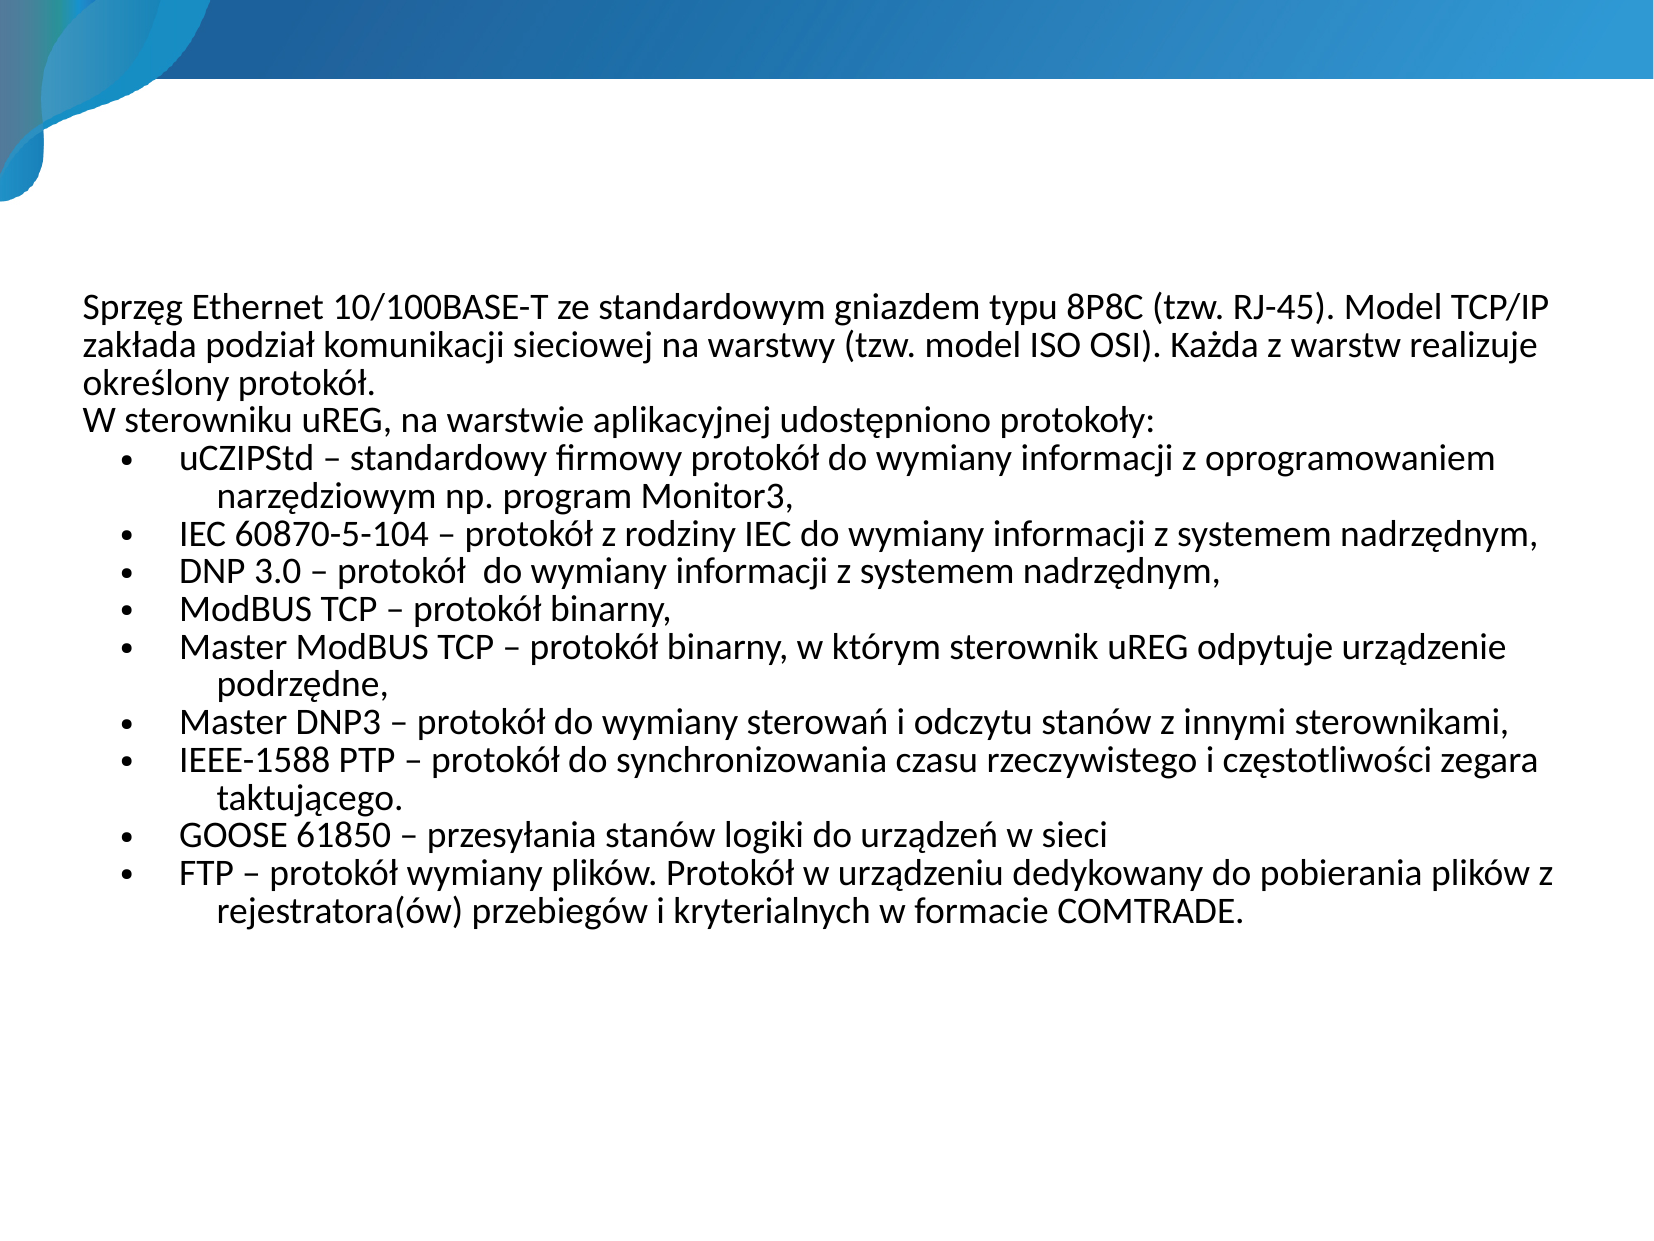

# Sprzęg Ethernet 10/100BASE-T ze standardowym gniazdem typu 8P8C (tzw. RJ-45). Model TCP/IP zakłada podział komunikacji sieciowej na warstwy (tzw. model ISO OSI). Każda z warstw realizuje określony protokół. W sterowniku uREG, na warstwie aplikacyjnej udostępniono protokoły:
uCZIPStd – standardowy firmowy protokół do wymiany informacji z oprogramowaniem narzędziowym np. program Monitor3,
IEC 60870-5-104 – protokół z rodziny IEC do wymiany informacji z systemem nadrzędnym,
DNP 3.0 – protokół do wymiany informacji z systemem nadrzędnym,
ModBUS TCP – protokół binarny,
Master ModBUS TCP – protokół binarny, w którym sterownik uREG odpytuje urządzenie podrzędne,
Master DNP3 – protokół do wymiany sterowań i odczytu stanów z innymi sterownikami,
IEEE-1588 PTP – protokół do synchronizowania czasu rzeczywistego i częstotliwości zegara taktującego.
GOOSE 61850 – przesyłania stanów logiki do urządzeń w sieci
FTP – protokół wymiany plików. Protokół w urządzeniu dedykowany do pobierania plików z rejestratora(ów) przebiegów i kryterialnych w formacie COMTRADE.